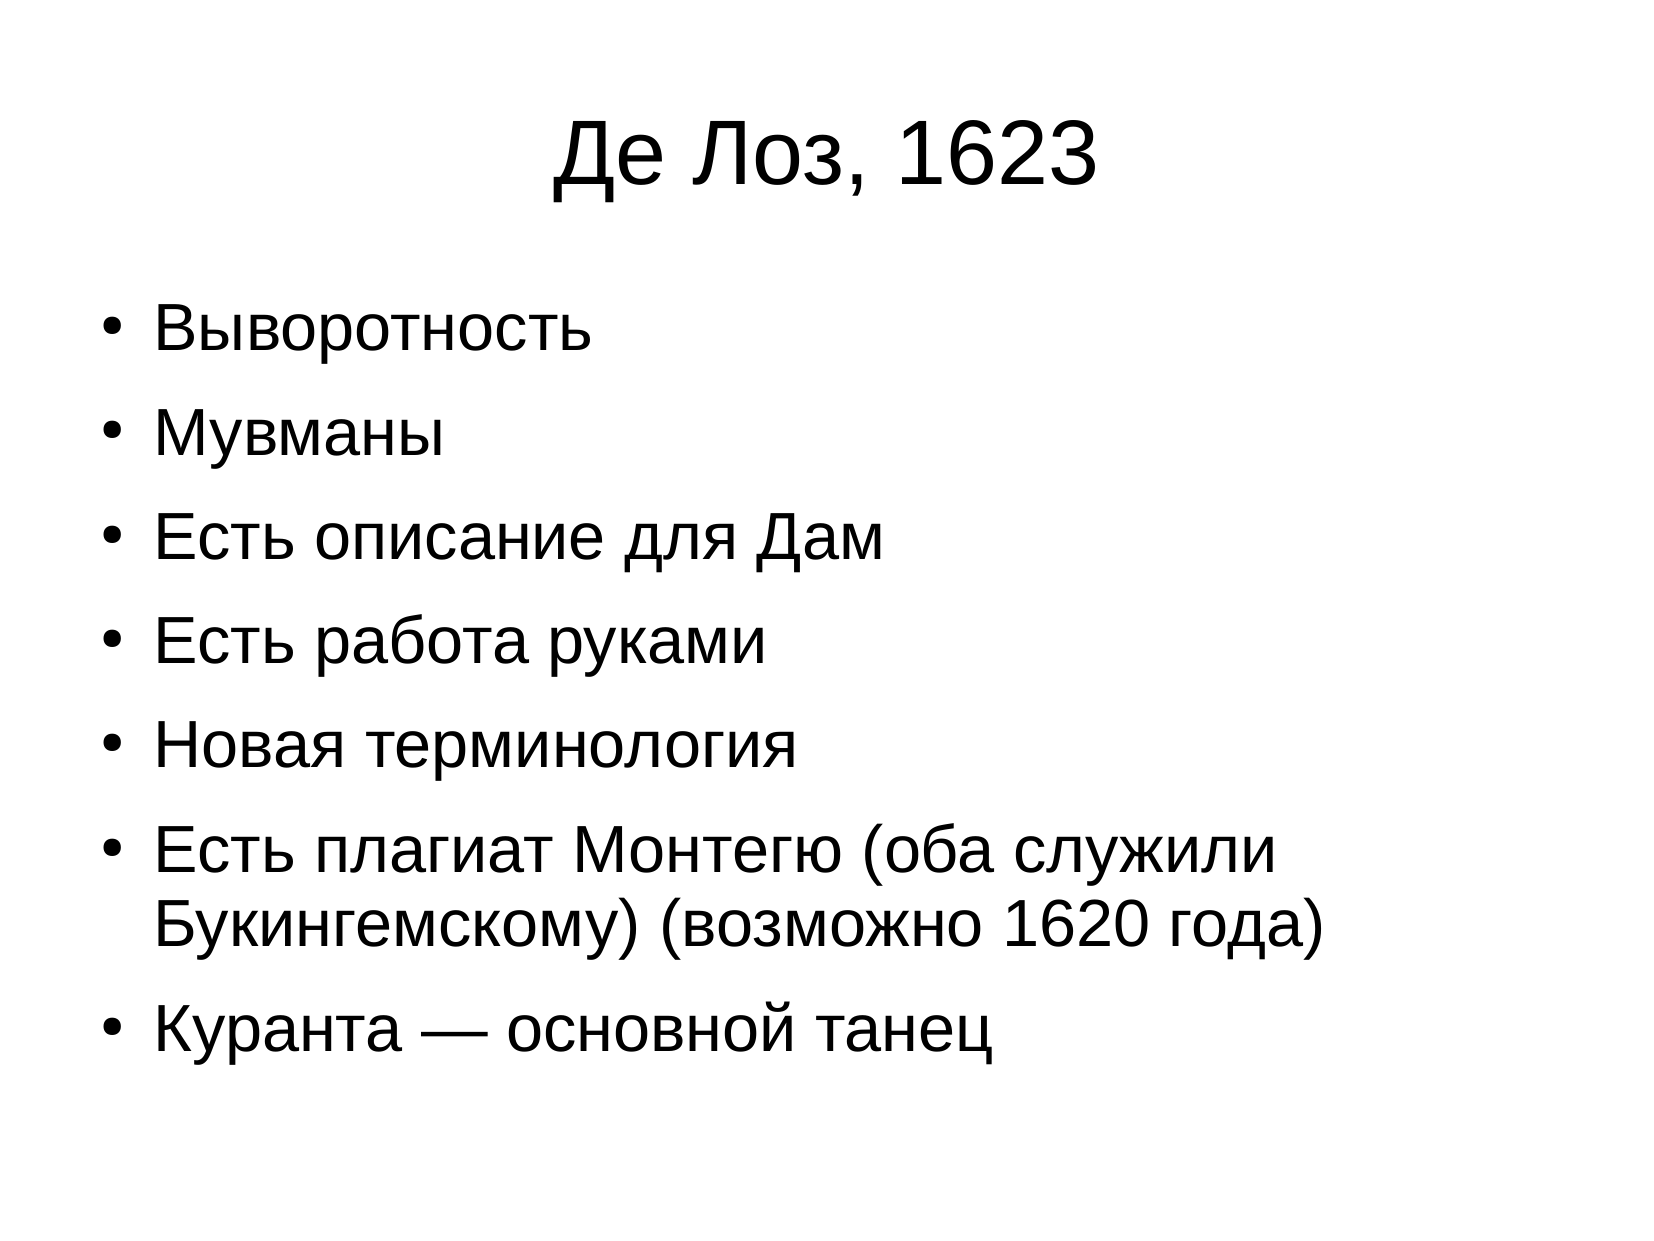

# Де Лоз, 1623
Выворотность
Мувманы
Есть описание для Дам
Есть работа руками
Новая терминология
Есть плагиат Монтегю (оба служили Букингемскому) (возможно 1620 года)
Куранта — основной танец